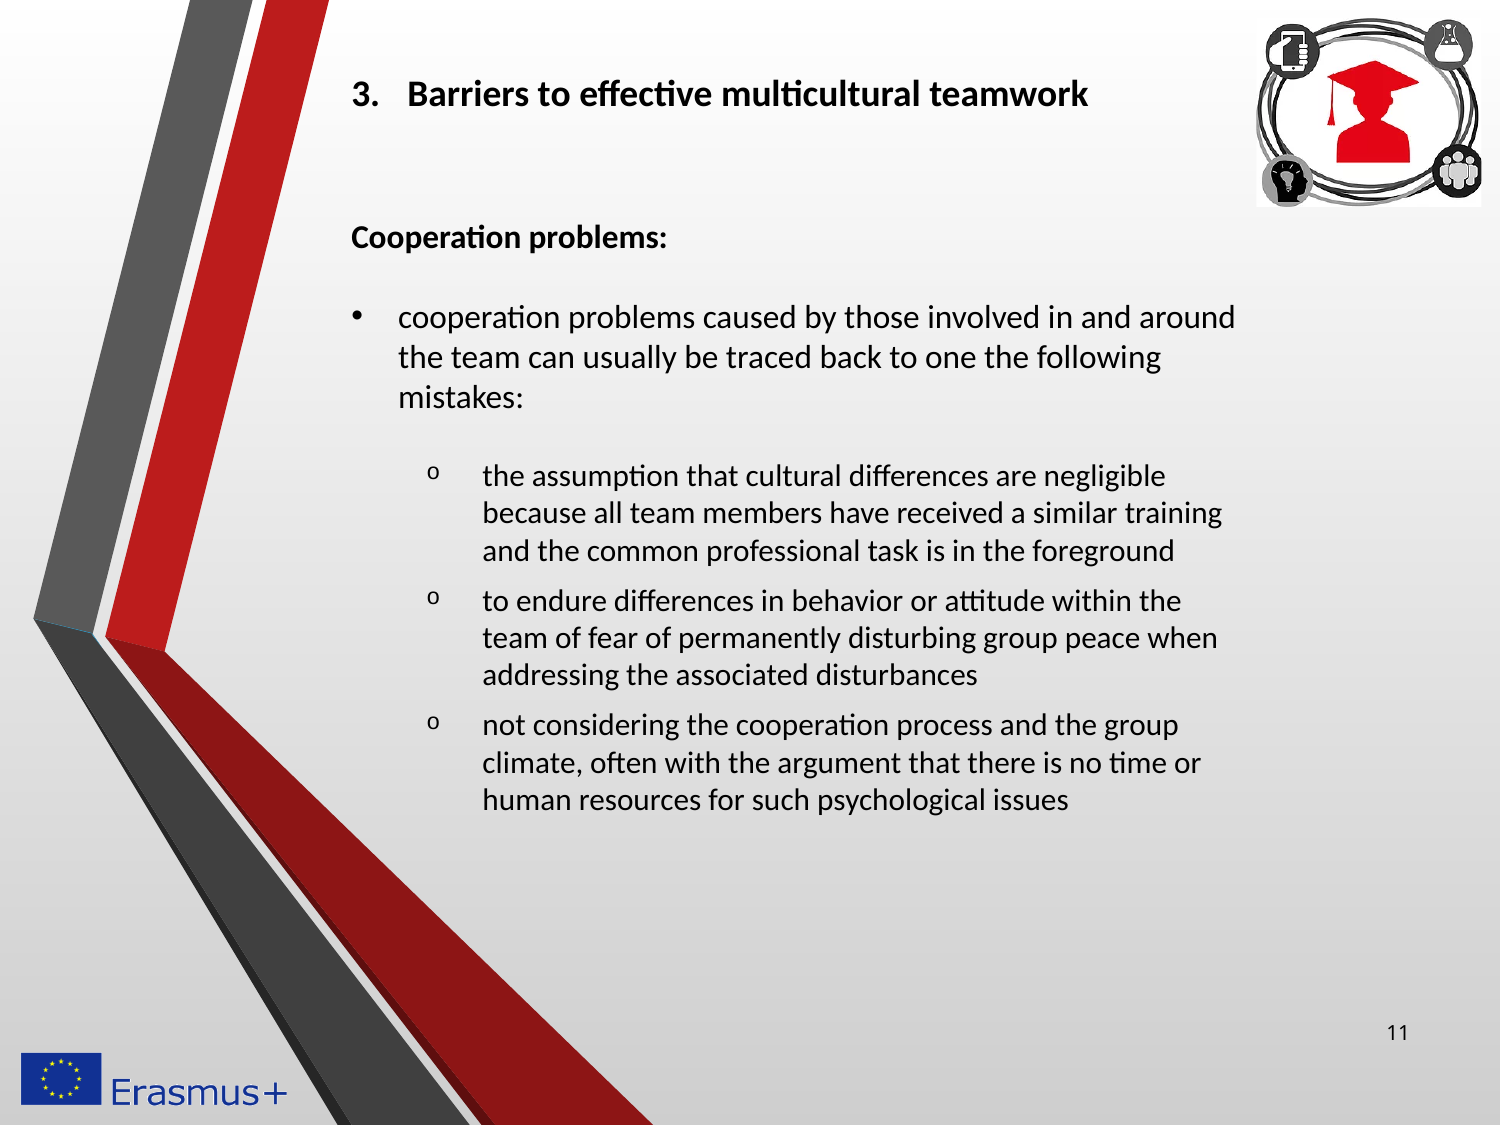

Barriers to effective multicultural teamwork
Cooperation problems:
cooperation problems caused by those involved in and around the team can usually be traced back to one the following mistakes:
the assumption that cultural differences are negligible because all team members have received a similar training and the common professional task is in the foreground
to endure differences in behavior or attitude within the team of fear of permanently disturbing group peace when addressing the associated disturbances
not considering the cooperation process and the group climate, often with the argument that there is no time or human resources for such psychological issues